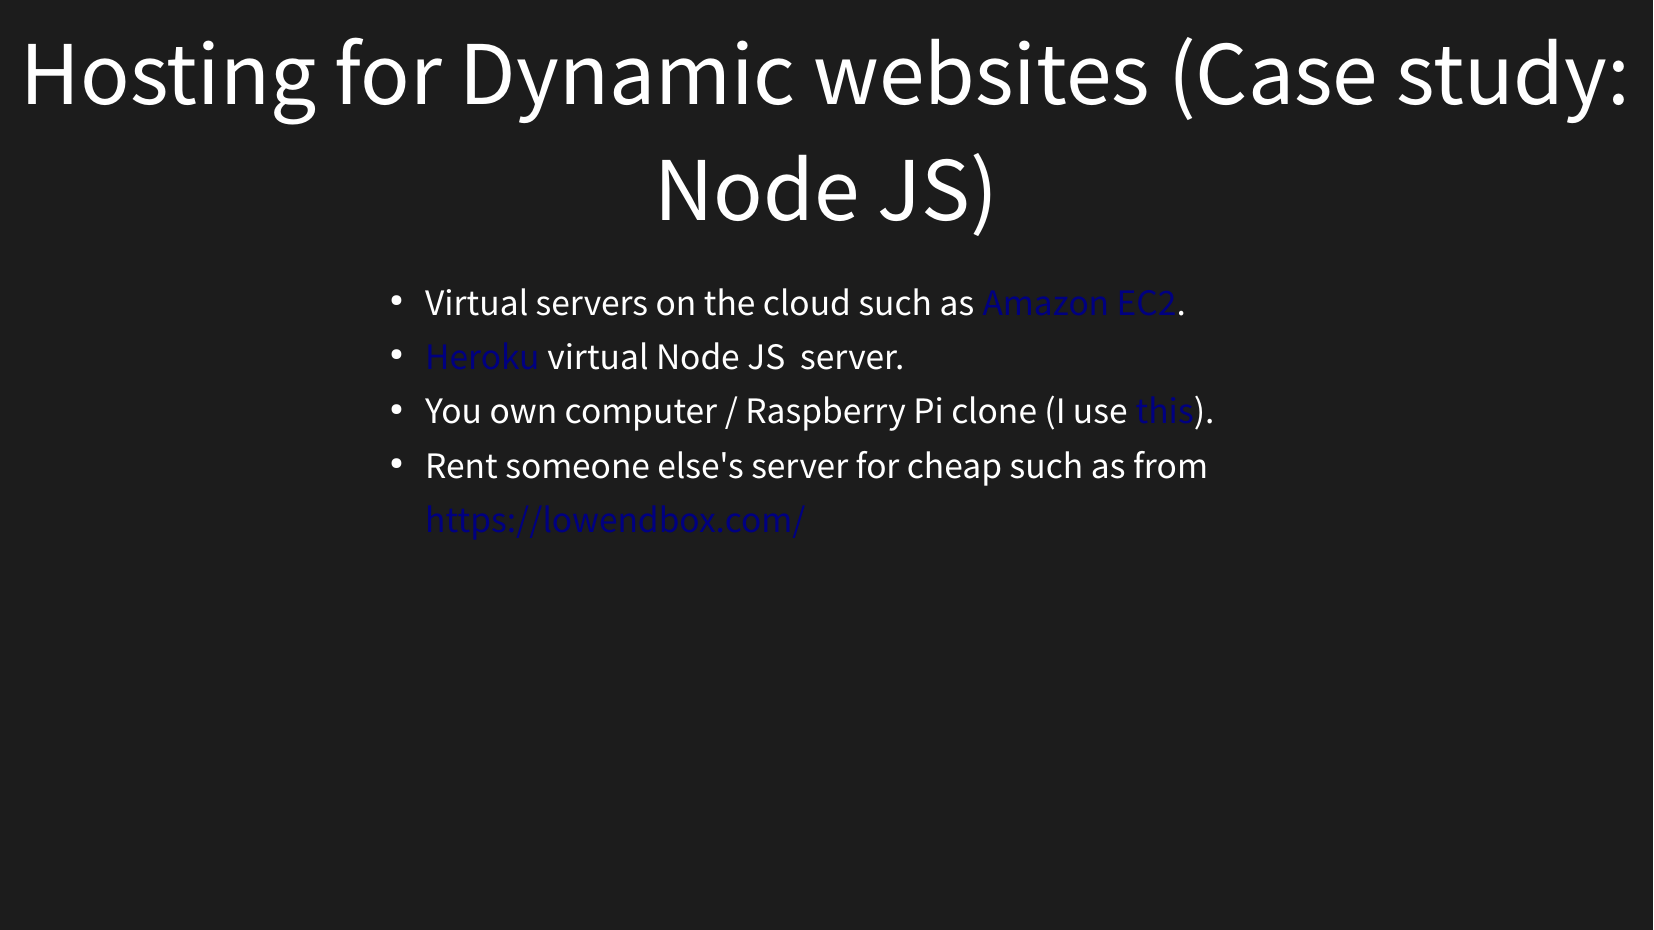

# Hosting for Dynamic websites (Case study: Node JS)
Virtual servers on the cloud such as Amazon EC2.
Heroku virtual Node JS server.
You own computer / Raspberry Pi clone (I use this).
Rent someone else's server for cheap such as from https://lowendbox.com/